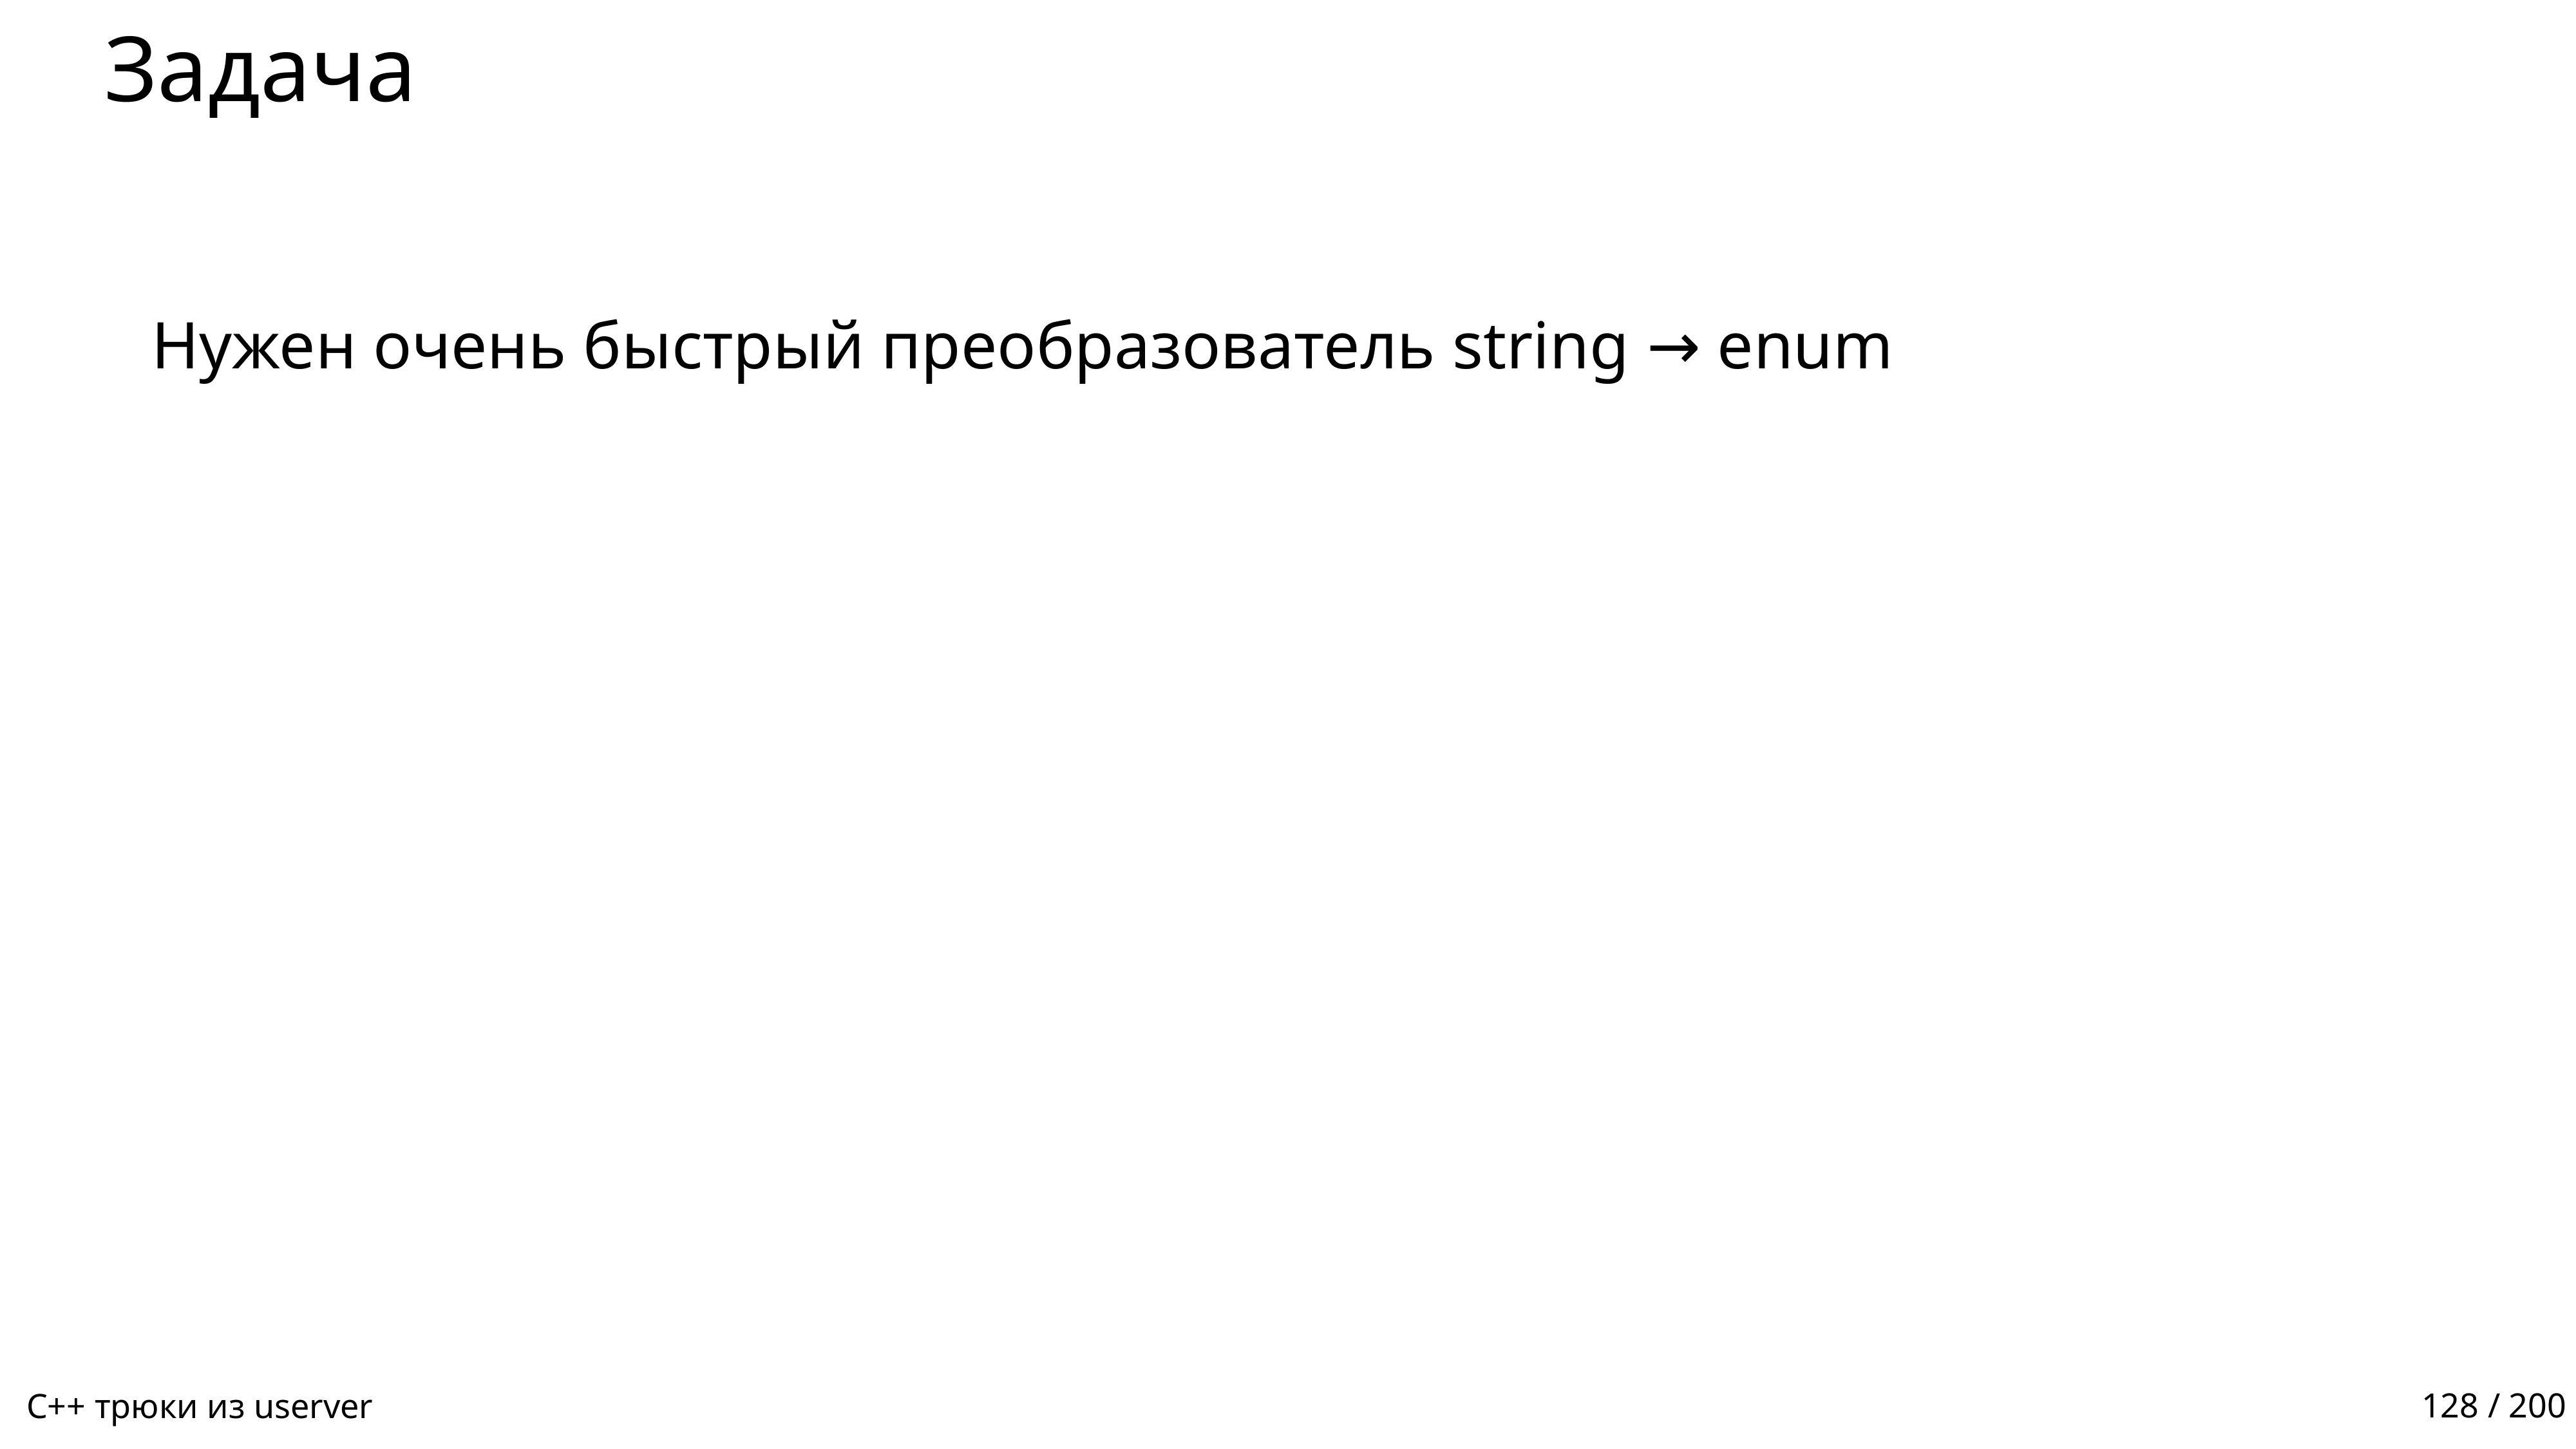

Задача
# Нужен очень быстрый преобразователь string → enum
C++ трюки из userver